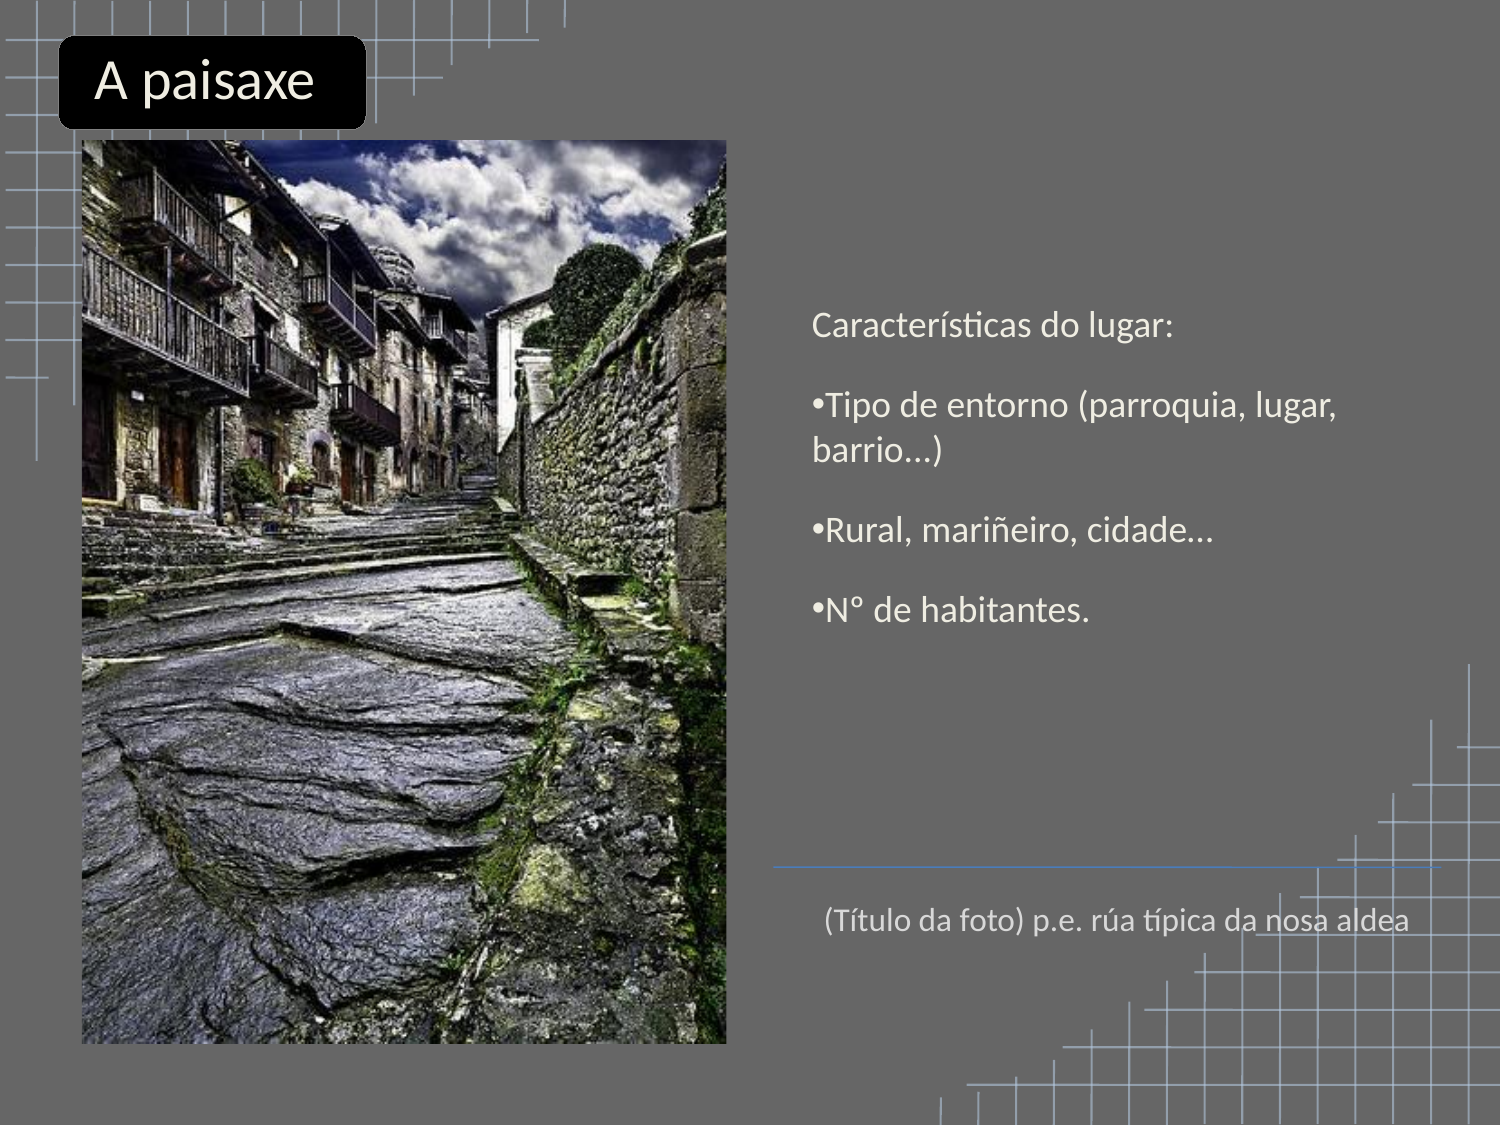

# A paisaxe
Características do lugar:
Tipo de entorno (parroquia, lugar, barrio...)
Rural, mariñeiro, cidade…
Nº de habitantes.
(Título da foto) p.e. rúa típica da nosa aldea